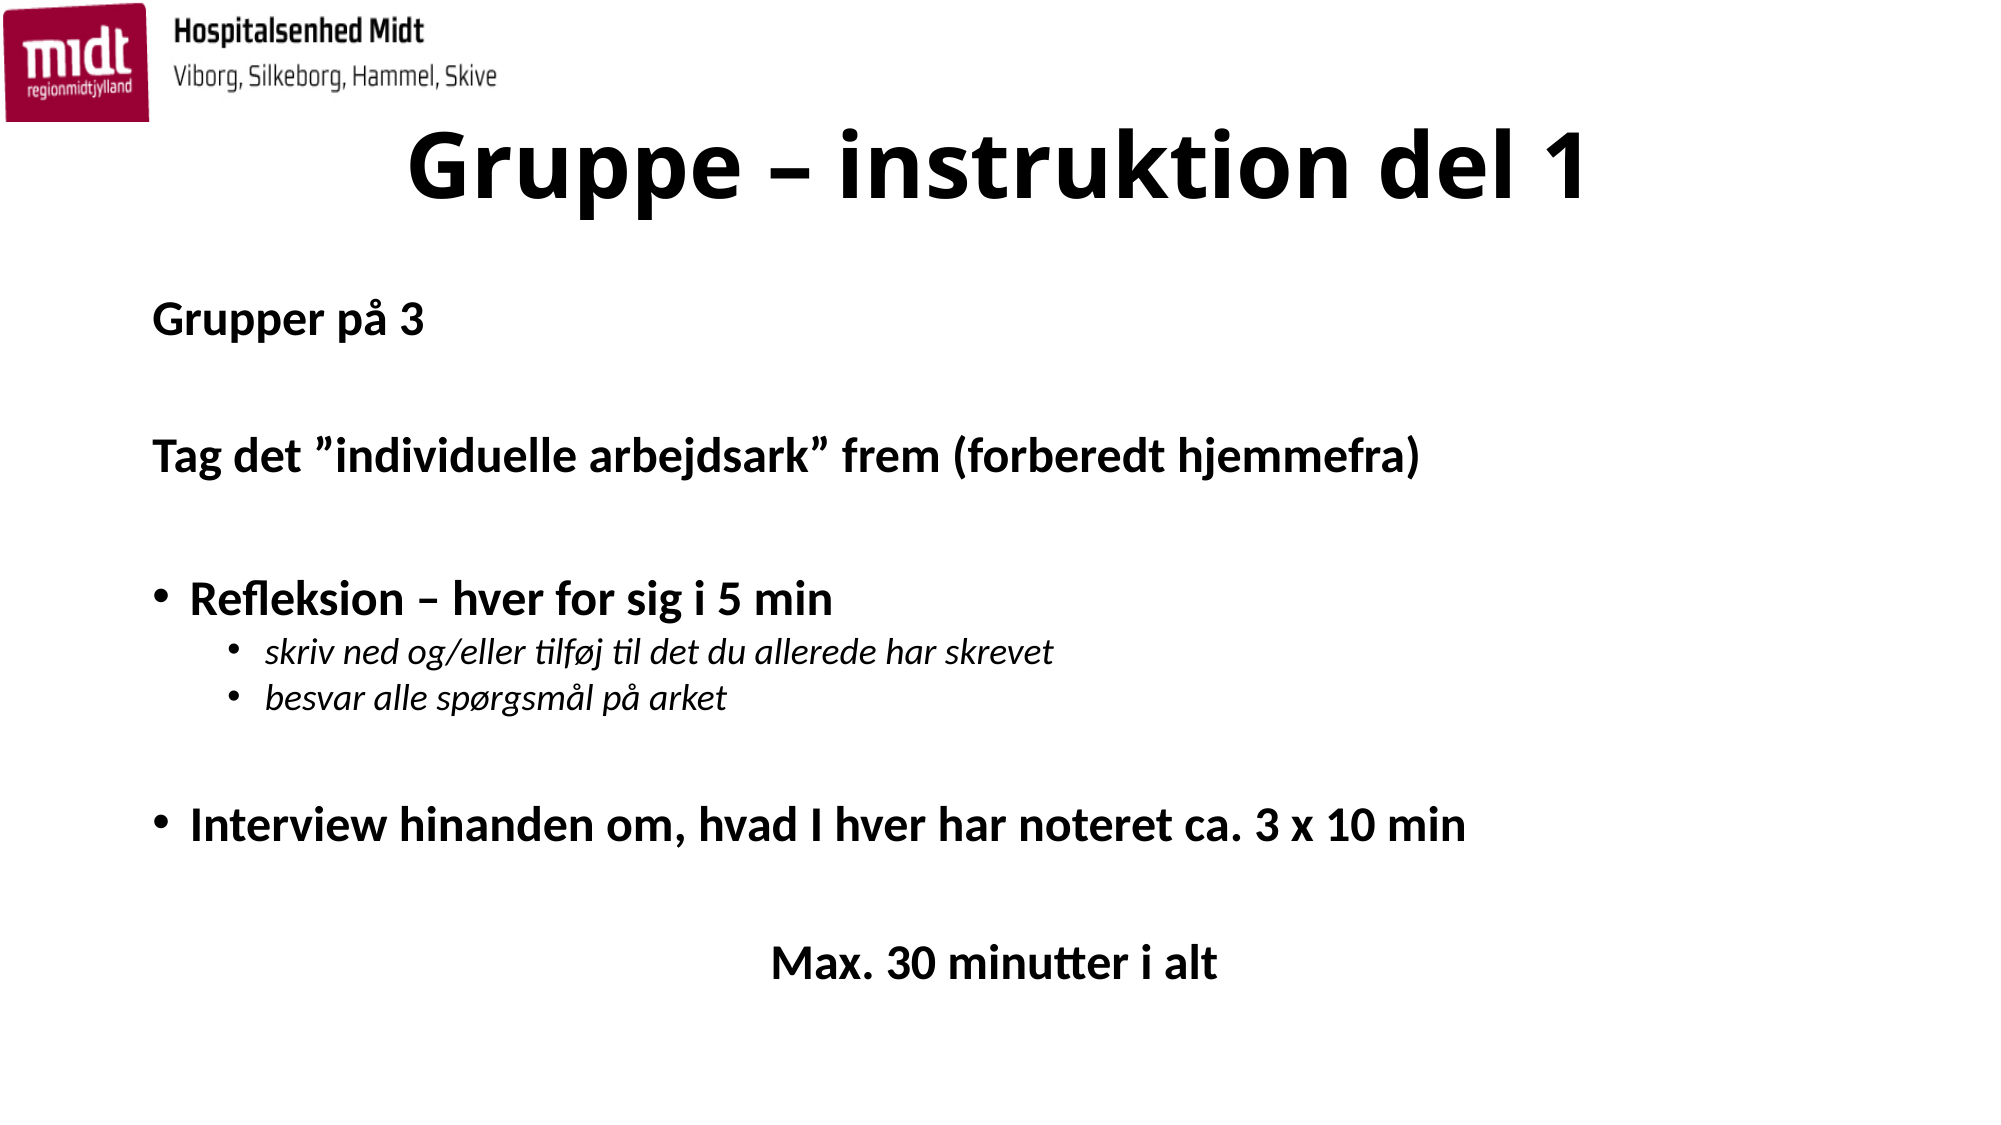

# Gruppe – instruktion del 1
Grupper på 3
Tag det ”individuelle arbejdsark” frem (forberedt hjemmefra)
Refleksion – hver for sig i 5 min
skriv ned og/eller tilføj til det du allerede har skrevet
besvar alle spørgsmål på arket
Interview hinanden om, hvad I hver har noteret ca. 3 x 10 min
Max. 30 minutter i alt